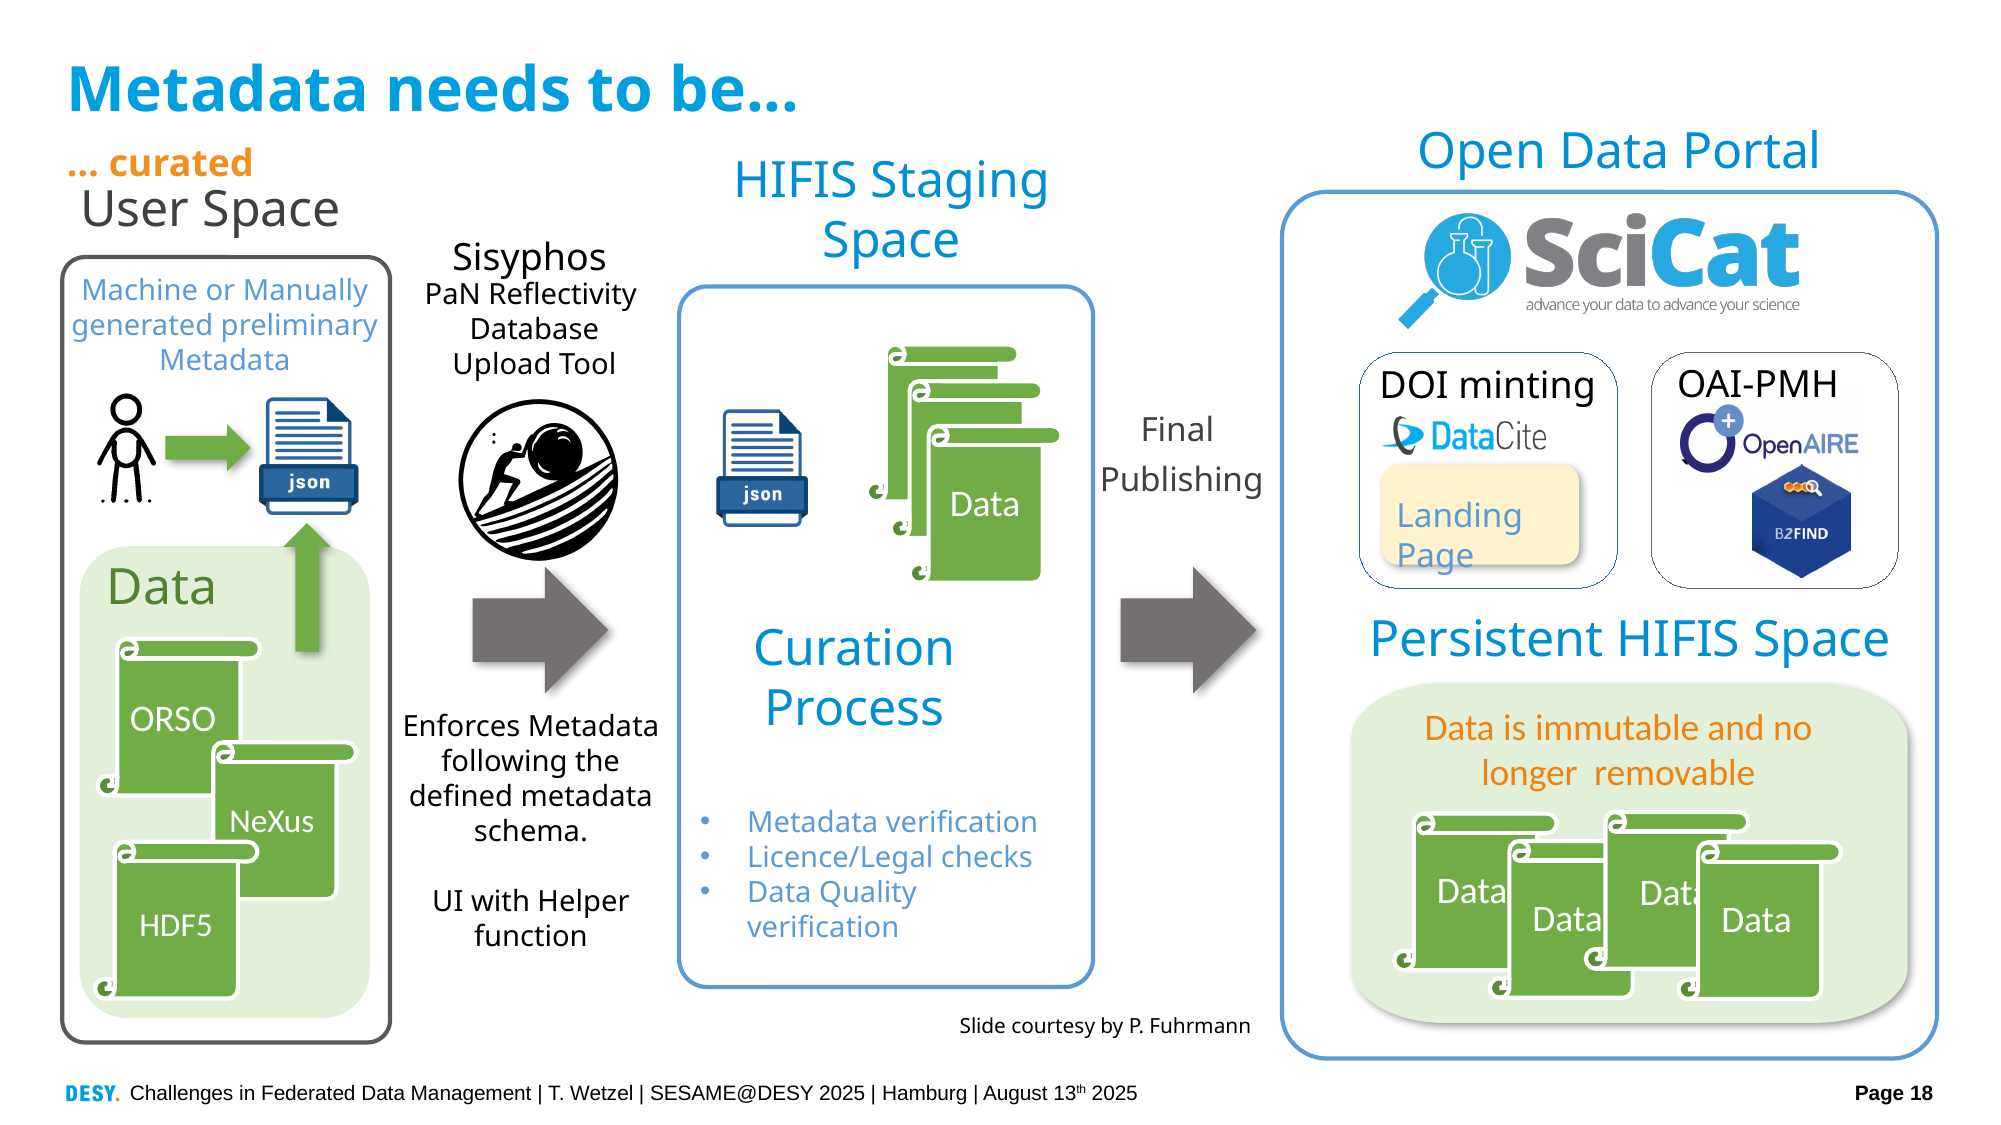

# Metadata needs to be...
Open Data Portal
`
OAI-PMH
DOI minting
Landing Page
Persistent HIFIS Space
Data is immutable and no longer removable
Data
Data
Data
Data
… curated
HIFIS Staging Space
Data
Data
Data
Curation Process
Metadata verification
Licence/Legal checks
Data Quality verification
User Space
Sisyphos
PaN Reflectivity
Database
Upload Tool
Enforces Metadata following the defined metadata schema.
UI with Helper function
Machine or Manually generated preliminary Metadata
Final
Publishing
Data
ORSO
NeXus
HDF5
Slide courtesy by P. Fuhrmann